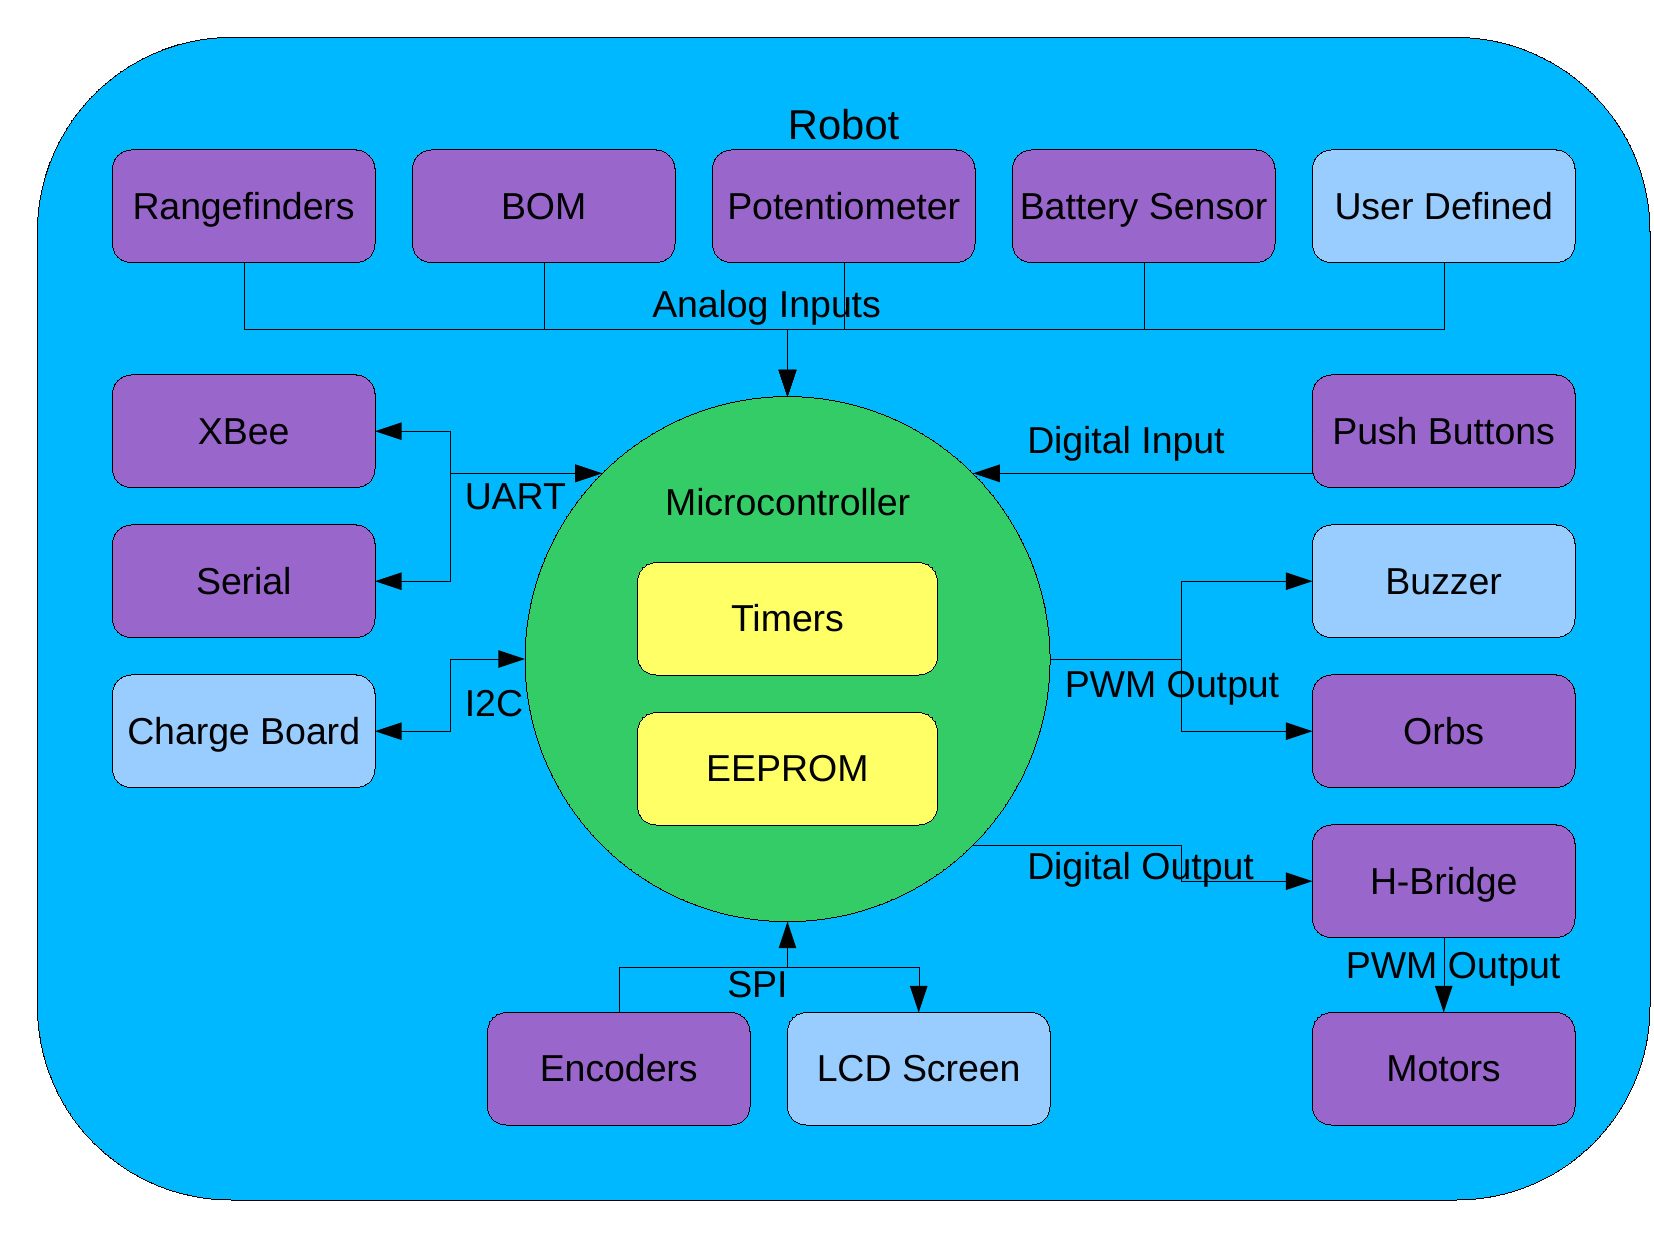

Robot
Rangefinders
BOM
Potentiometer
Battery Sensor
User Defined
Analog Inputs
XBee
Push Buttons
Microcontroller
Digital Input
UART
Serial
Buzzer
Timers
PWM Output
Charge Board
I2C
Orbs
EEPROM
H-Bridge
Digital Output
PWM Output
SPI
Encoders
LCD Screen
Motors